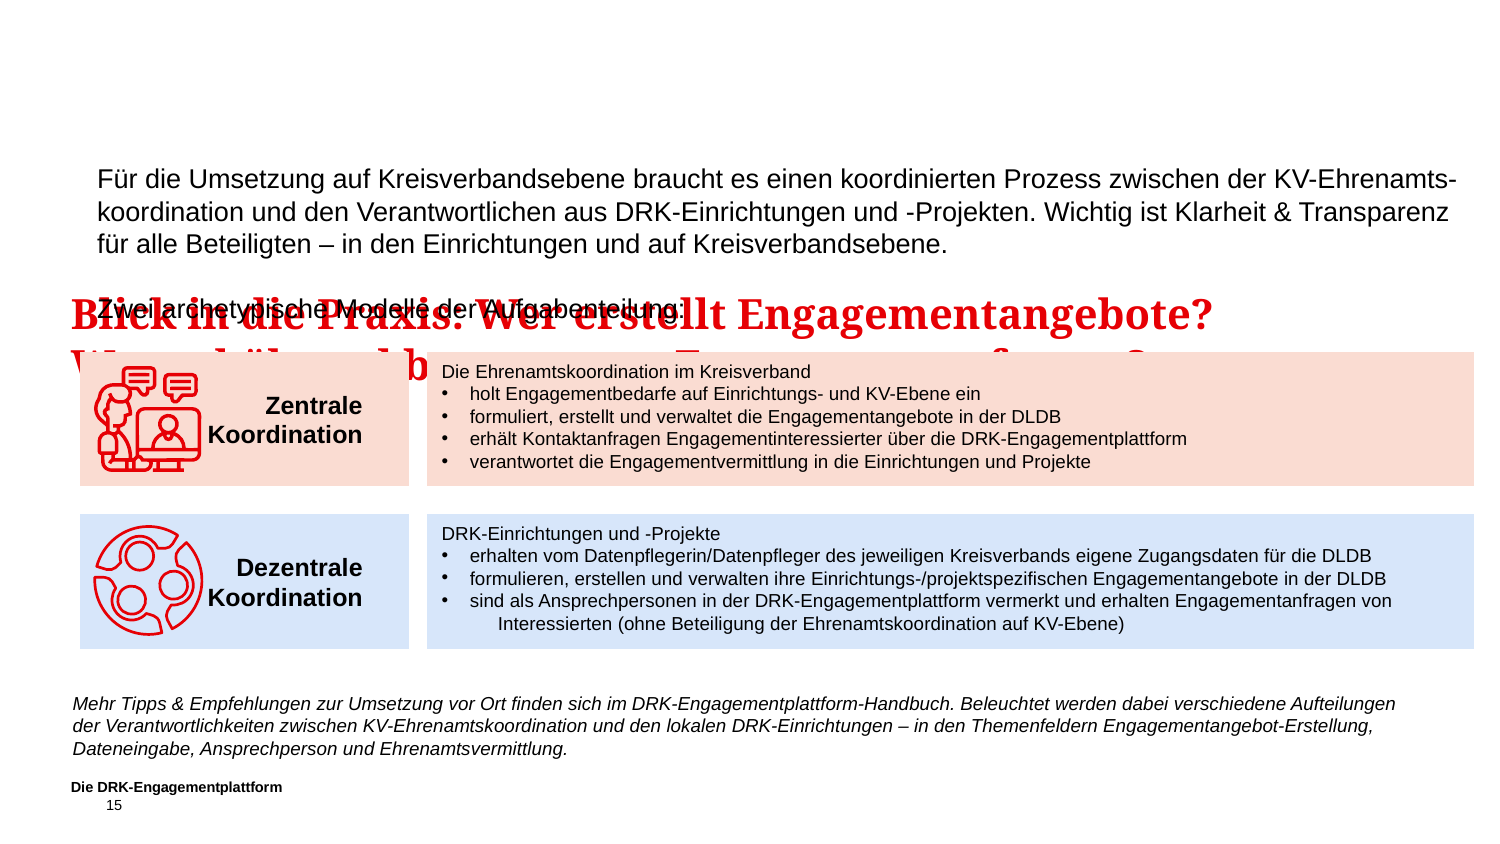

Für die Umsetzung auf Kreisverbandsebene braucht es einen koordinierten Prozess zwischen der KV-Ehrenamts-koordination und den Verantwortlichen aus DRK-Einrichtungen und -Projekten. Wichtig ist Klarheit & Transparenz für alle Beteiligten – in den Einrichtungen und auf Kreisverbandsebene.
Zwei archetypische Modelle der Aufgabenteilung:
# Blick in die Praxis: Wer erstellt Engagementangebote? Wer erhält und beantwortet Engagementanfragen?
Zentrale
Koordination
Die Ehrenamtskoordination im Kreisverband
holt Engagementbedarfe auf Einrichtungs- und KV-Ebene ein
formuliert, erstellt und verwaltet die Engagementangebote in der DLDB
erhält Kontaktanfragen Engagementinteressierter über die DRK-Engagementplattform
verantwortet die Engagementvermittlung in die Einrichtungen und Projekte
Dezentrale
Koordination
DRK-Einrichtungen und -Projekte
erhalten vom Datenpflegerin/Datenpfleger des jeweiligen Kreisverbands eigene Zugangsdaten für die DLDB
formulieren, erstellen und verwalten ihre Einrichtungs-/projektspezifischen Engagementangebote in der DLDB
sind als Ansprechpersonen in der DRK-Engagementplattform vermerkt und erhalten Engagementanfragen von Interessierten (ohne Beteiligung der Ehrenamtskoordination auf KV-Ebene)
Mehr Tipps & Empfehlungen zur Umsetzung vor Ort finden sich im DRK-Engagementplattform-Handbuch. Beleuchtet werden dabei verschiedene Aufteilungen der Verantwortlichkeiten zwischen KV-Ehrenamtskoordination und den lokalen DRK-Einrichtungen – in den Themenfeldern Engagementangebot-Erstellung, Dateneingabe, Ansprechperson und Ehrenamtsvermittlung.
Die DRK-Engagementplattform